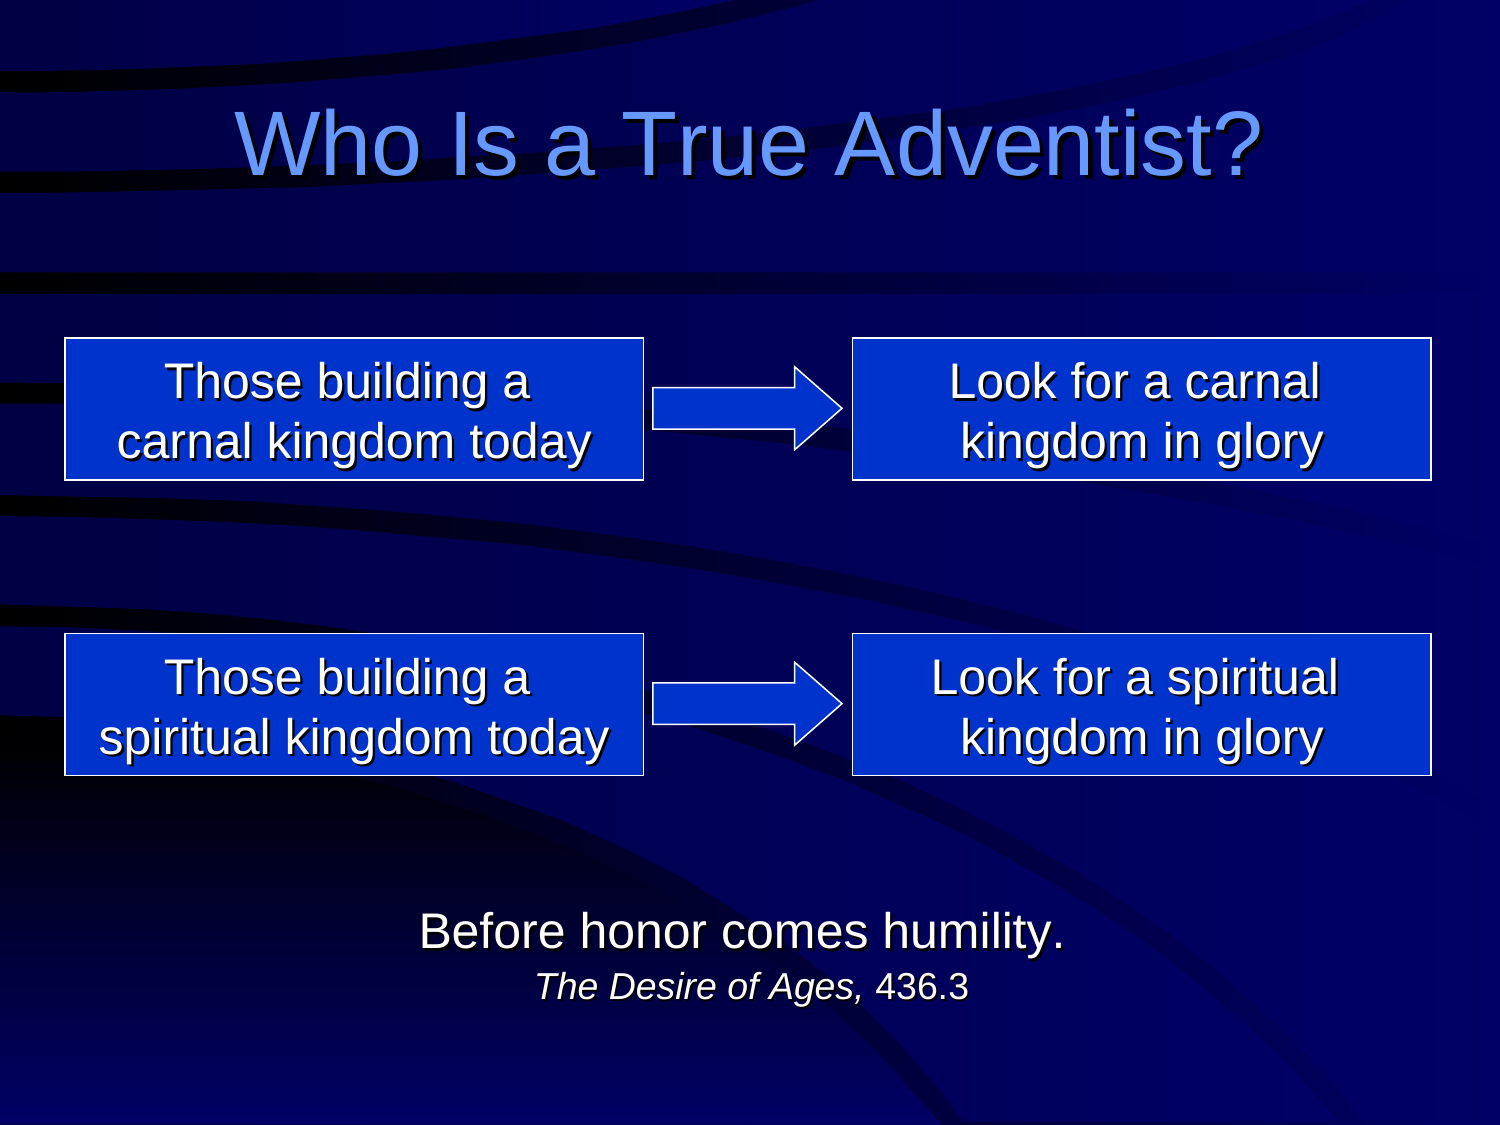

# Who Is a True Adventist?
Those building a
carnal kingdom today
Look for a carnal
kingdom in glory
Those building a
spiritual kingdom today
Look for a spiritual
kingdom in glory
Before honor comes humility.
The Desire of Ages, 436.3